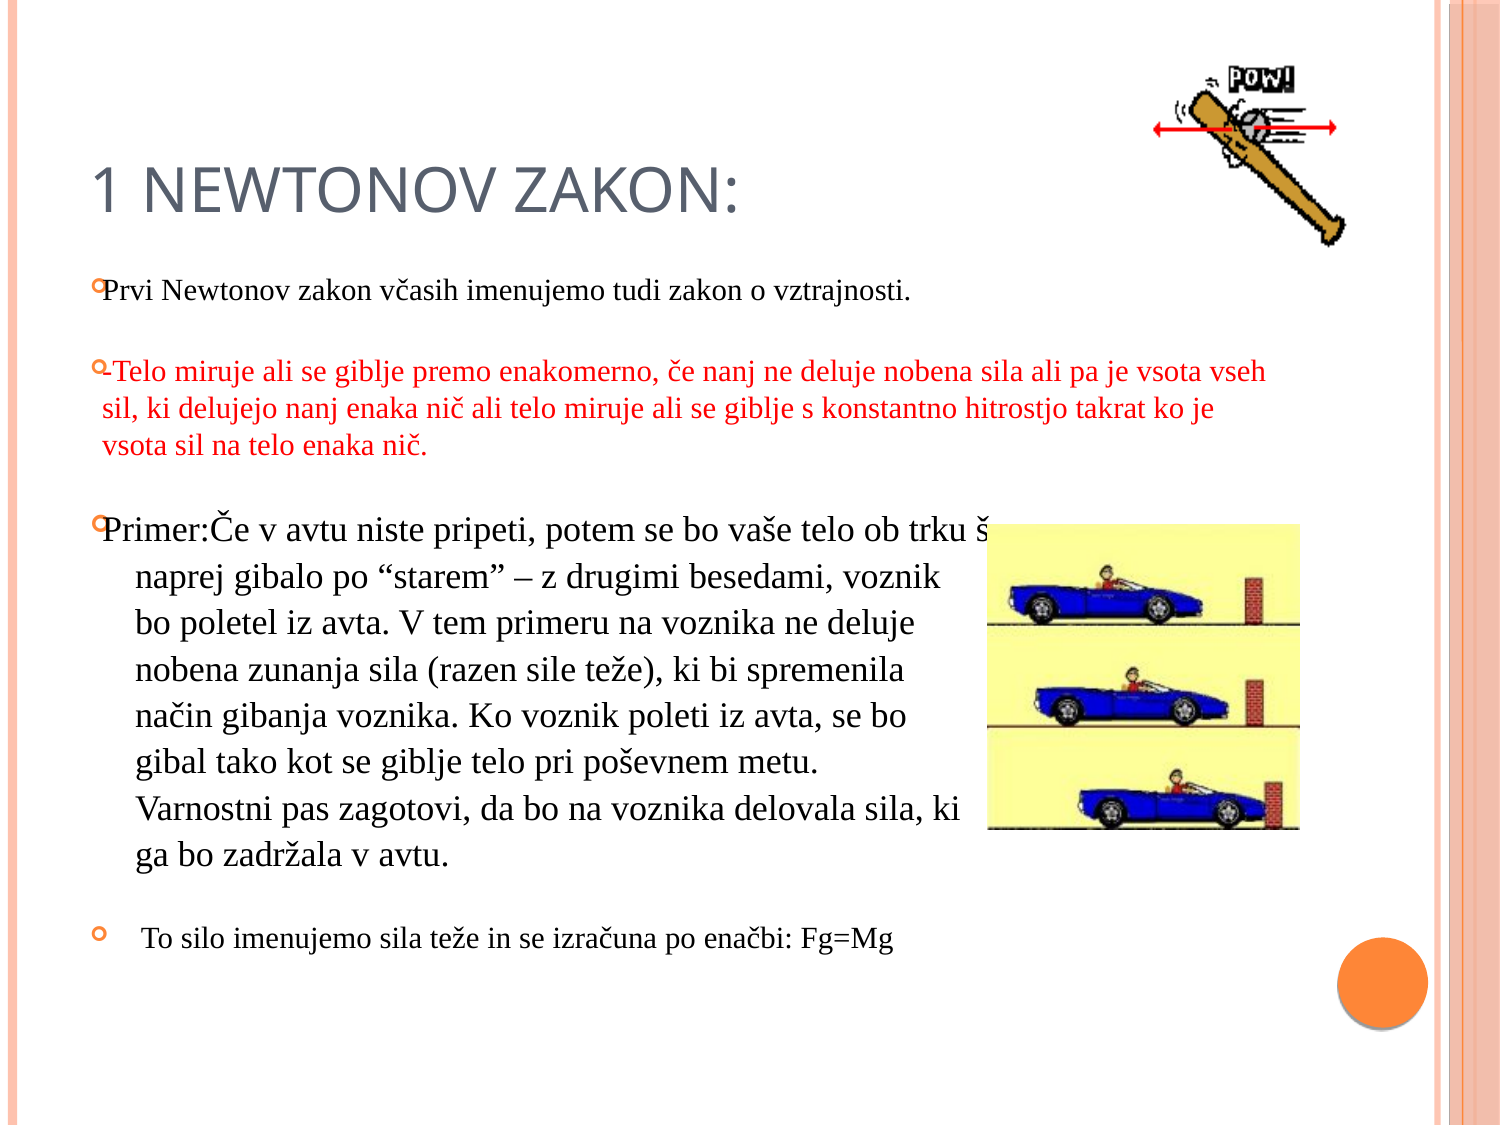

# 1 NEWTONOV ZAKON:
Prvi Newtonov zakon včasih imenujemo tudi zakon o vztrajnosti.
-Telo miruje ali se giblje premo enakomerno, če nanj ne deluje nobena sila ali pa je vsota vseh sil, ki delujejo nanj enaka nič ali telo miruje ali se giblje s konstantno hitrostjo takrat ko je vsota sil na telo enaka nič.
Primer:Če v avtu niste pripeti, potem se bo vaše telo ob trku še
 naprej gibalo po “starem” – z drugimi besedami, voznik
 bo poletel iz avta. V tem primeru na voznika ne deluje
 nobena zunanja sila (razen sile teže), ki bi spremenila
 način gibanja voznika. Ko voznik poleti iz avta, se bo
 gibal tako kot se giblje telo pri poševnem metu.
 Varnostni pas zagotovi, da bo na voznika delovala sila, ki
 ga bo zadržala v avtu.
 To silo imenujemo sila teže in se izračuna po enačbi: Fg=Mg